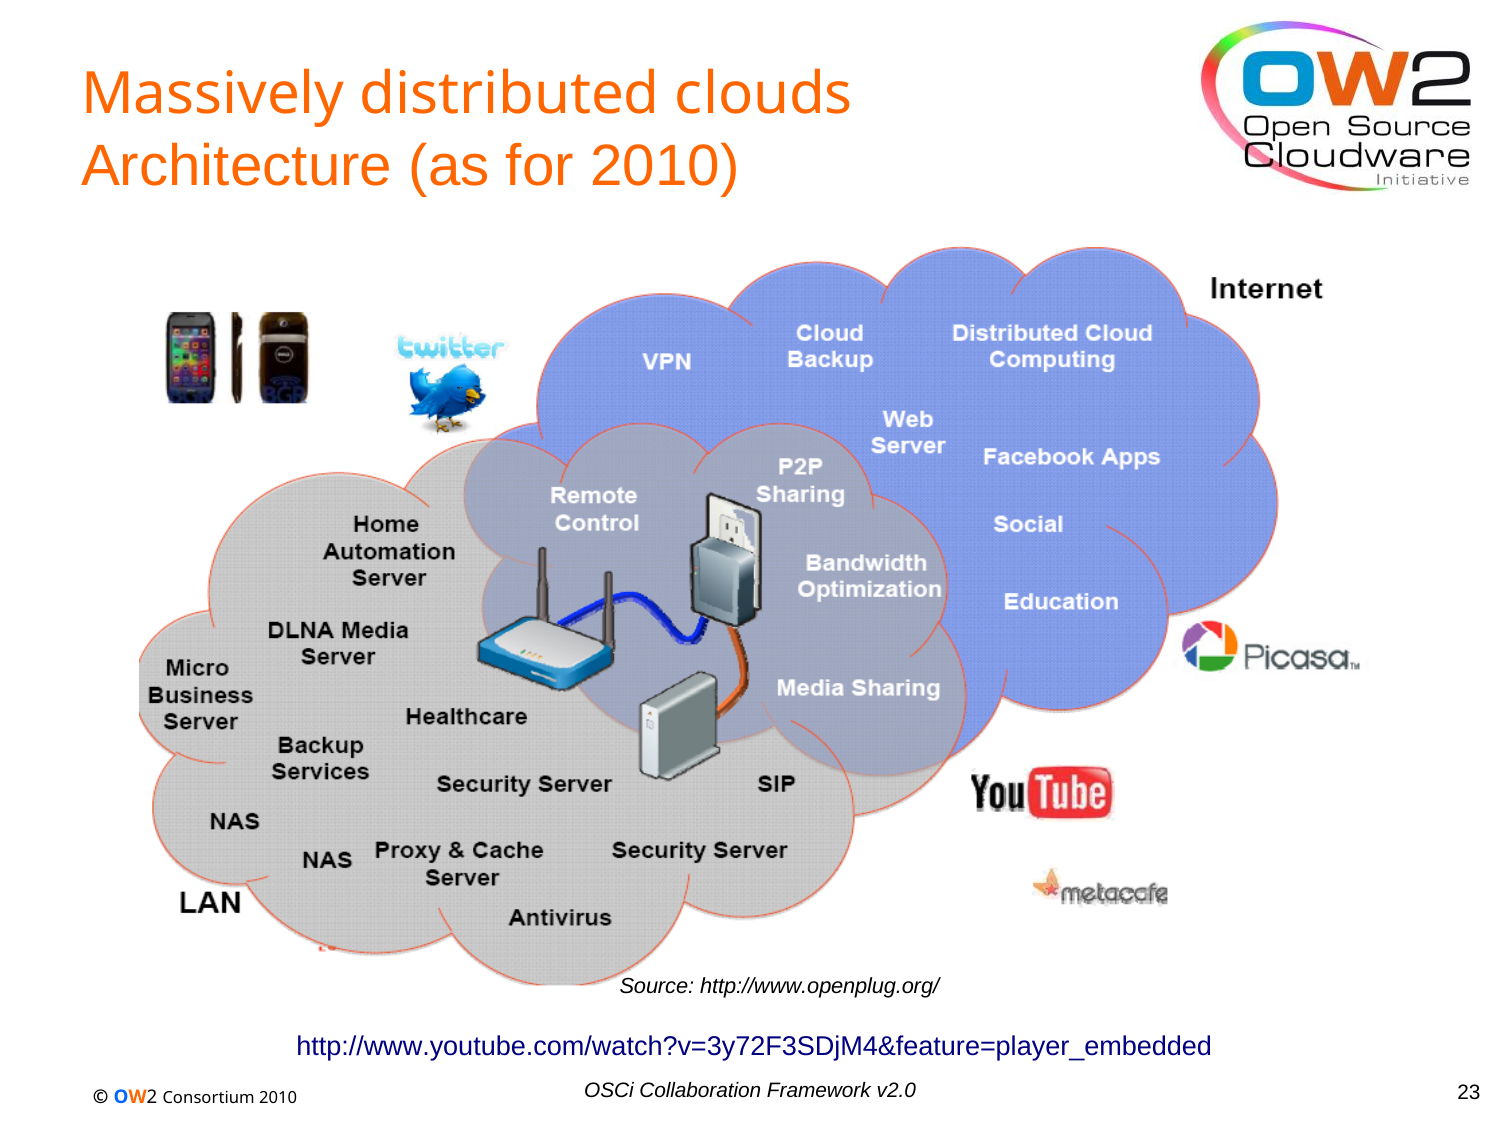

# Massively distributed clouds Architecture (as for 2010)
Source: http://www.openplug.org/
http://www.youtube.com/watch?v=3y72F3SDjM4&feature=player_embedded